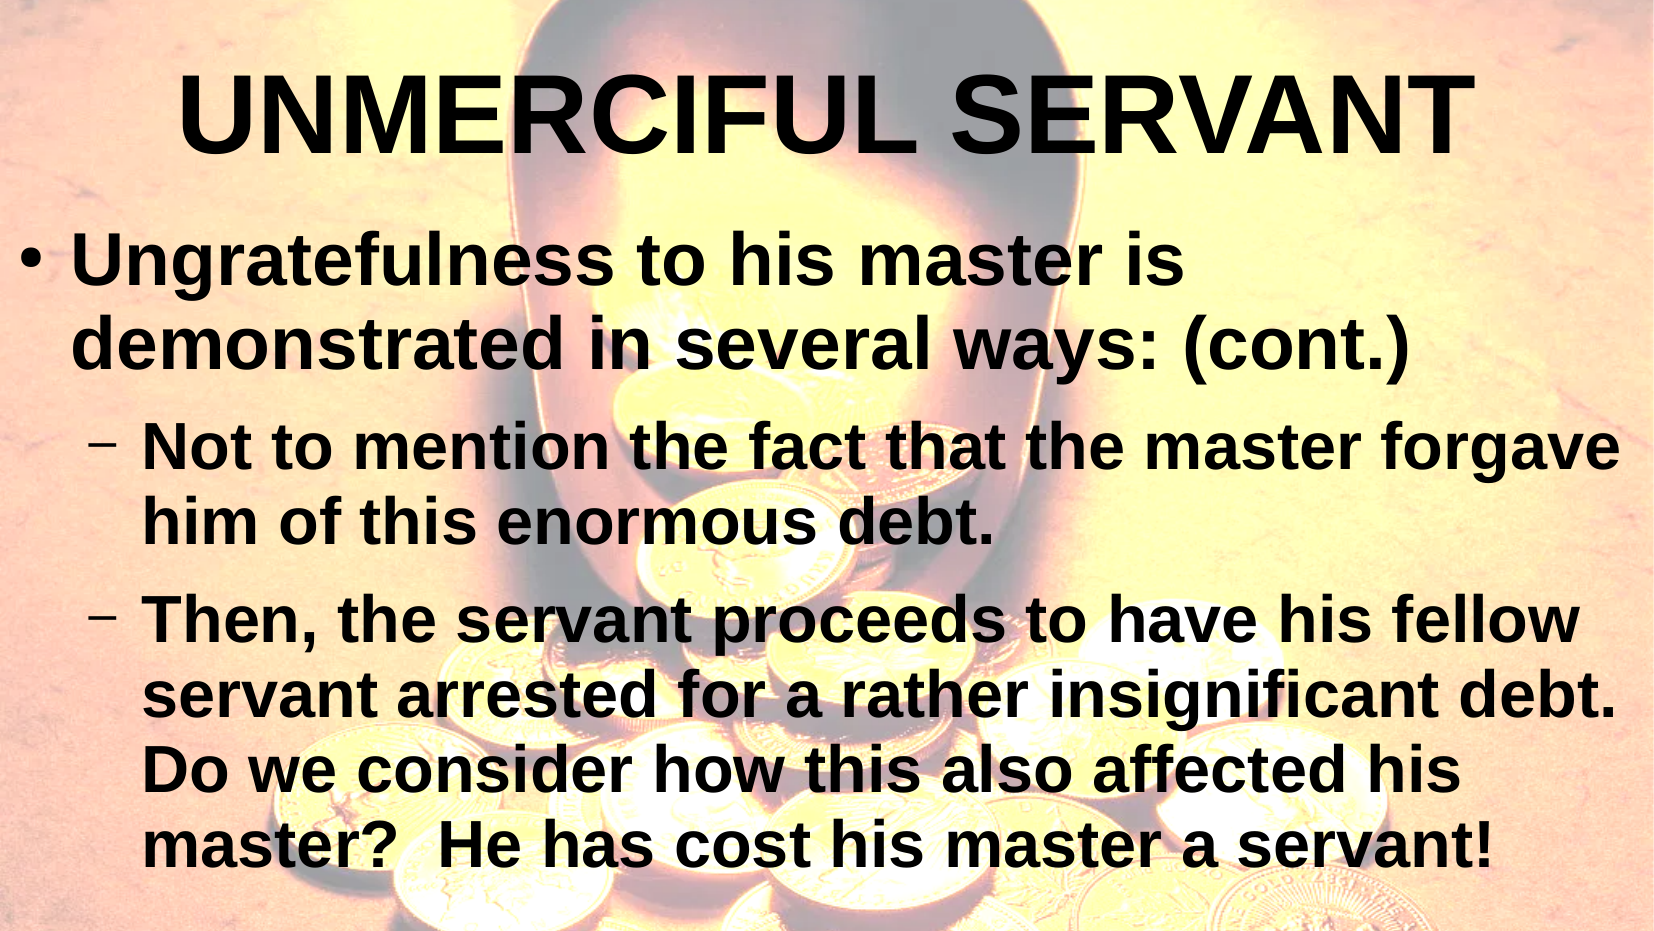

# UNMERCIFUL SERVANT
Ungratefulness to his master is demonstrated in several ways: (cont.)
Not to mention the fact that the master forgave him of this enormous debt.
Then, the servant proceeds to have his fellow servant arrested for a rather insignificant debt. Do we consider how this also affected his master? He has cost his master a servant!